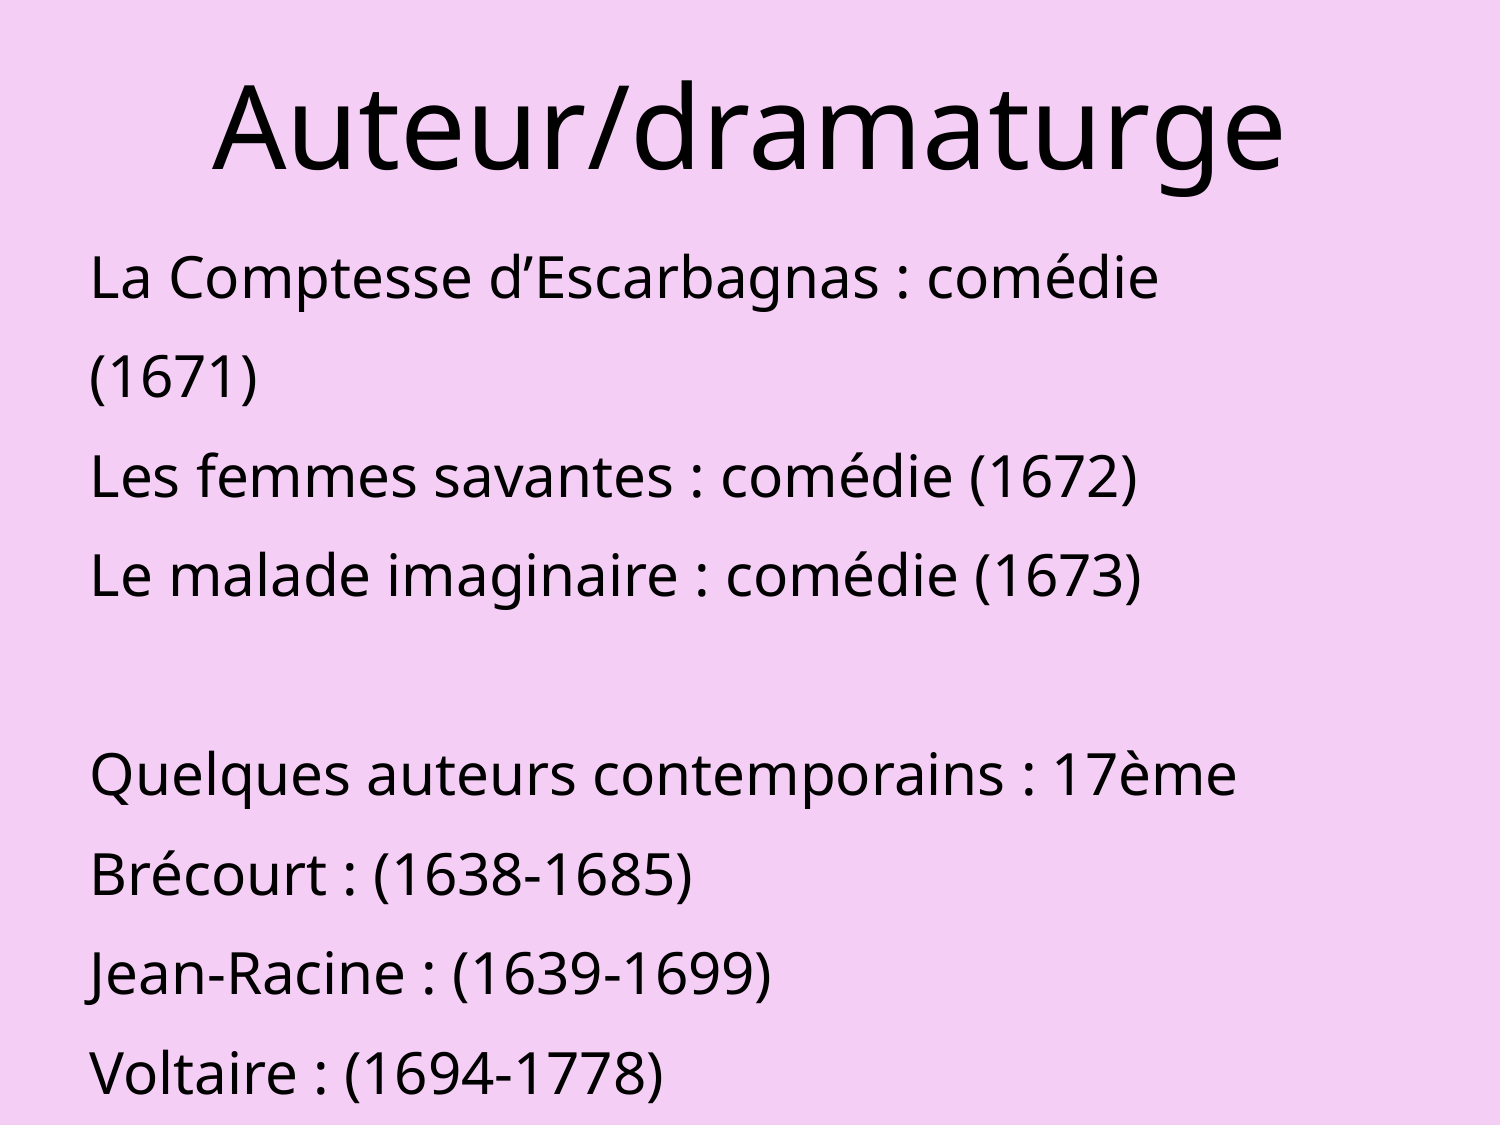

# Auteur/dramaturge
La Comptesse d’Escarbagnas : comédie
(1671)
Les femmes savantes : comédie (1672)
Le malade imaginaire : comédie (1673)
Quelques auteurs contemporains : 17ème
Brécourt : (1638-1685)
Jean-Racine : (1639-1699)
Voltaire : (1694-1778)